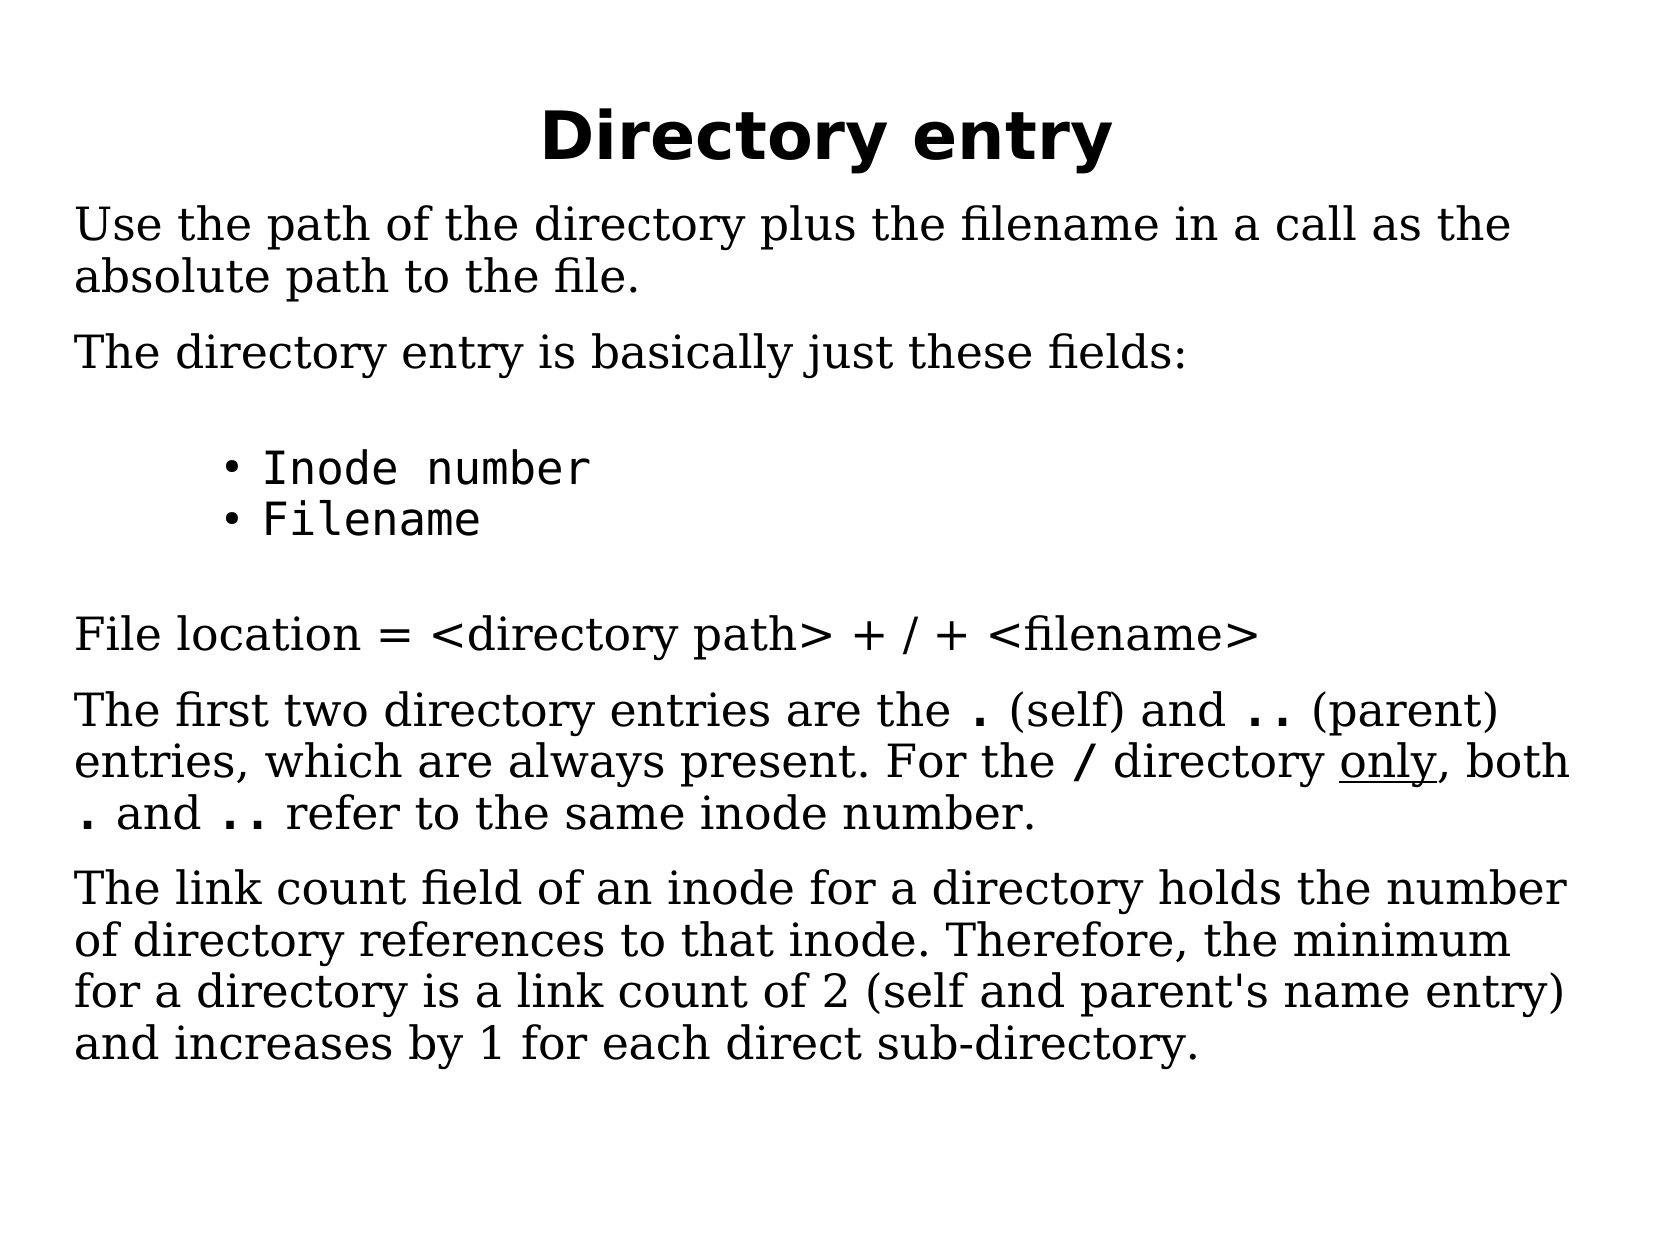

Directory entry
Use the path of the directory plus the filename in a call as the absolute path to the file.
The directory entry is basically just these fields:
Inode number
Filename
File location = <directory path> + / + <filename>
The first two directory entries are the . (self) and .. (parent) entries, which are always present. For the / directory only, both . and .. refer to the same inode number.
The link count field of an inode for a directory holds the number of directory references to that inode. Therefore, the minimum for a directory is a link count of 2 (self and parent's name entry) and increases by 1 for each direct sub-directory.